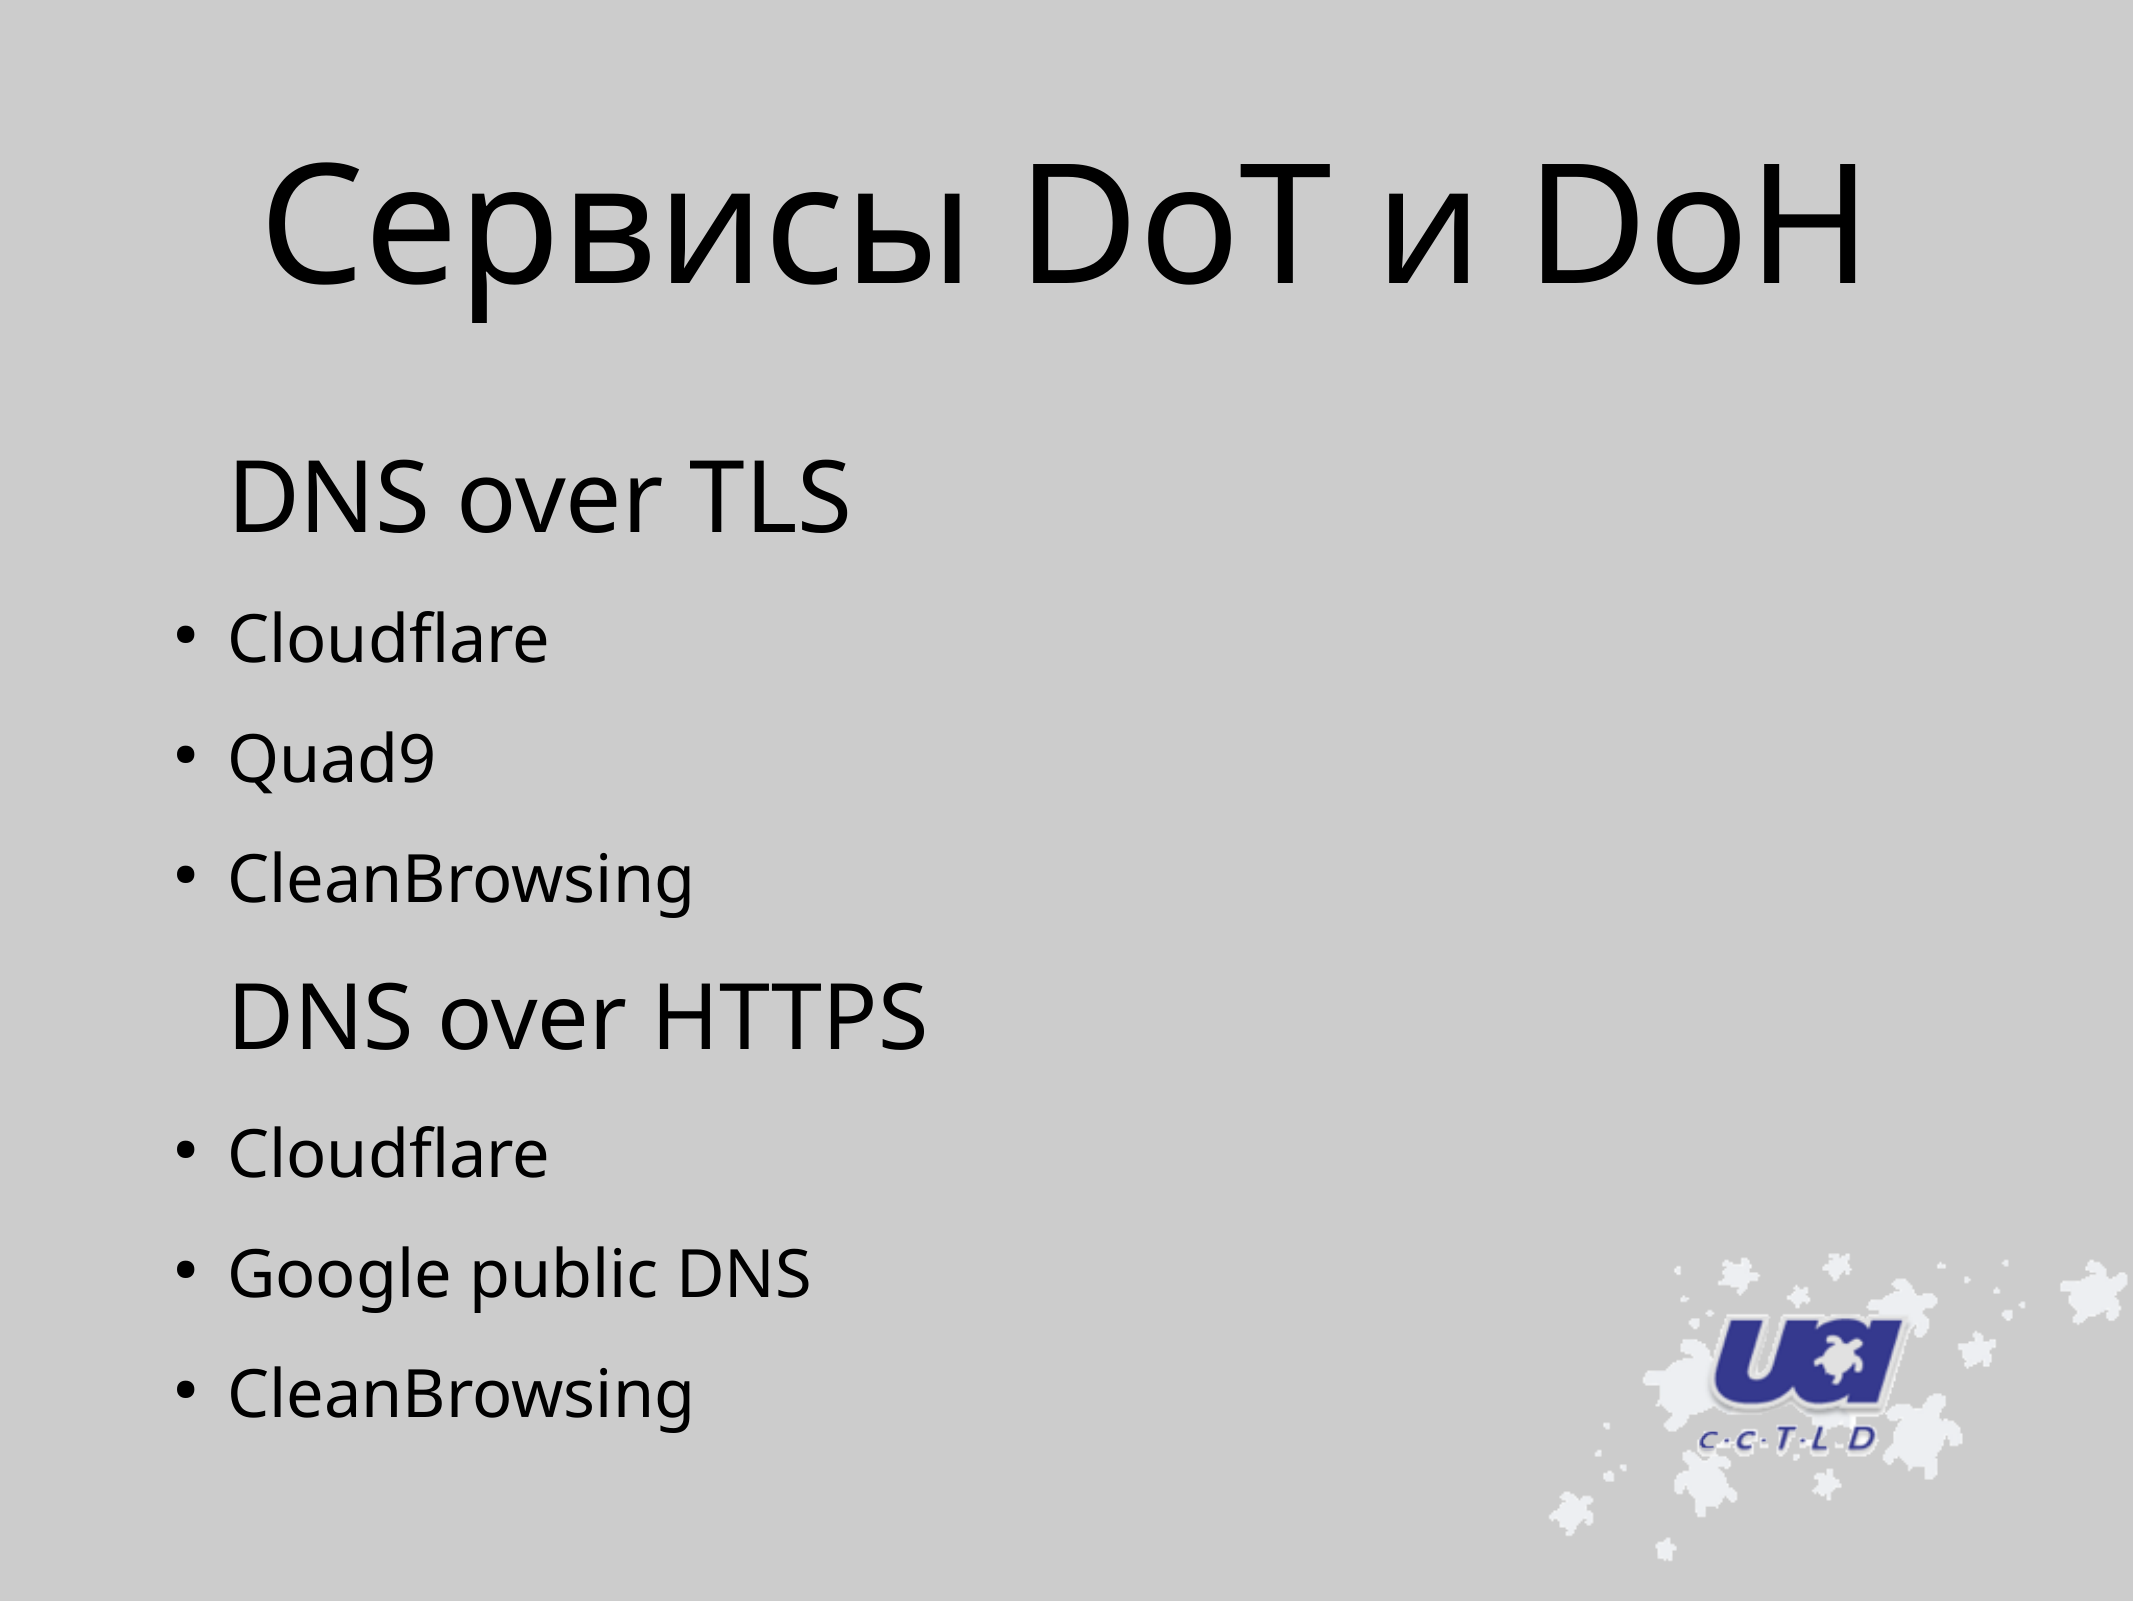

# Сервисы DoT и DoH
DNS over TLS
Cloudflare
Quad9
CleanBrowsing
DNS over HTTPS
Cloudflare
Google public DNS
CleanBrowsing